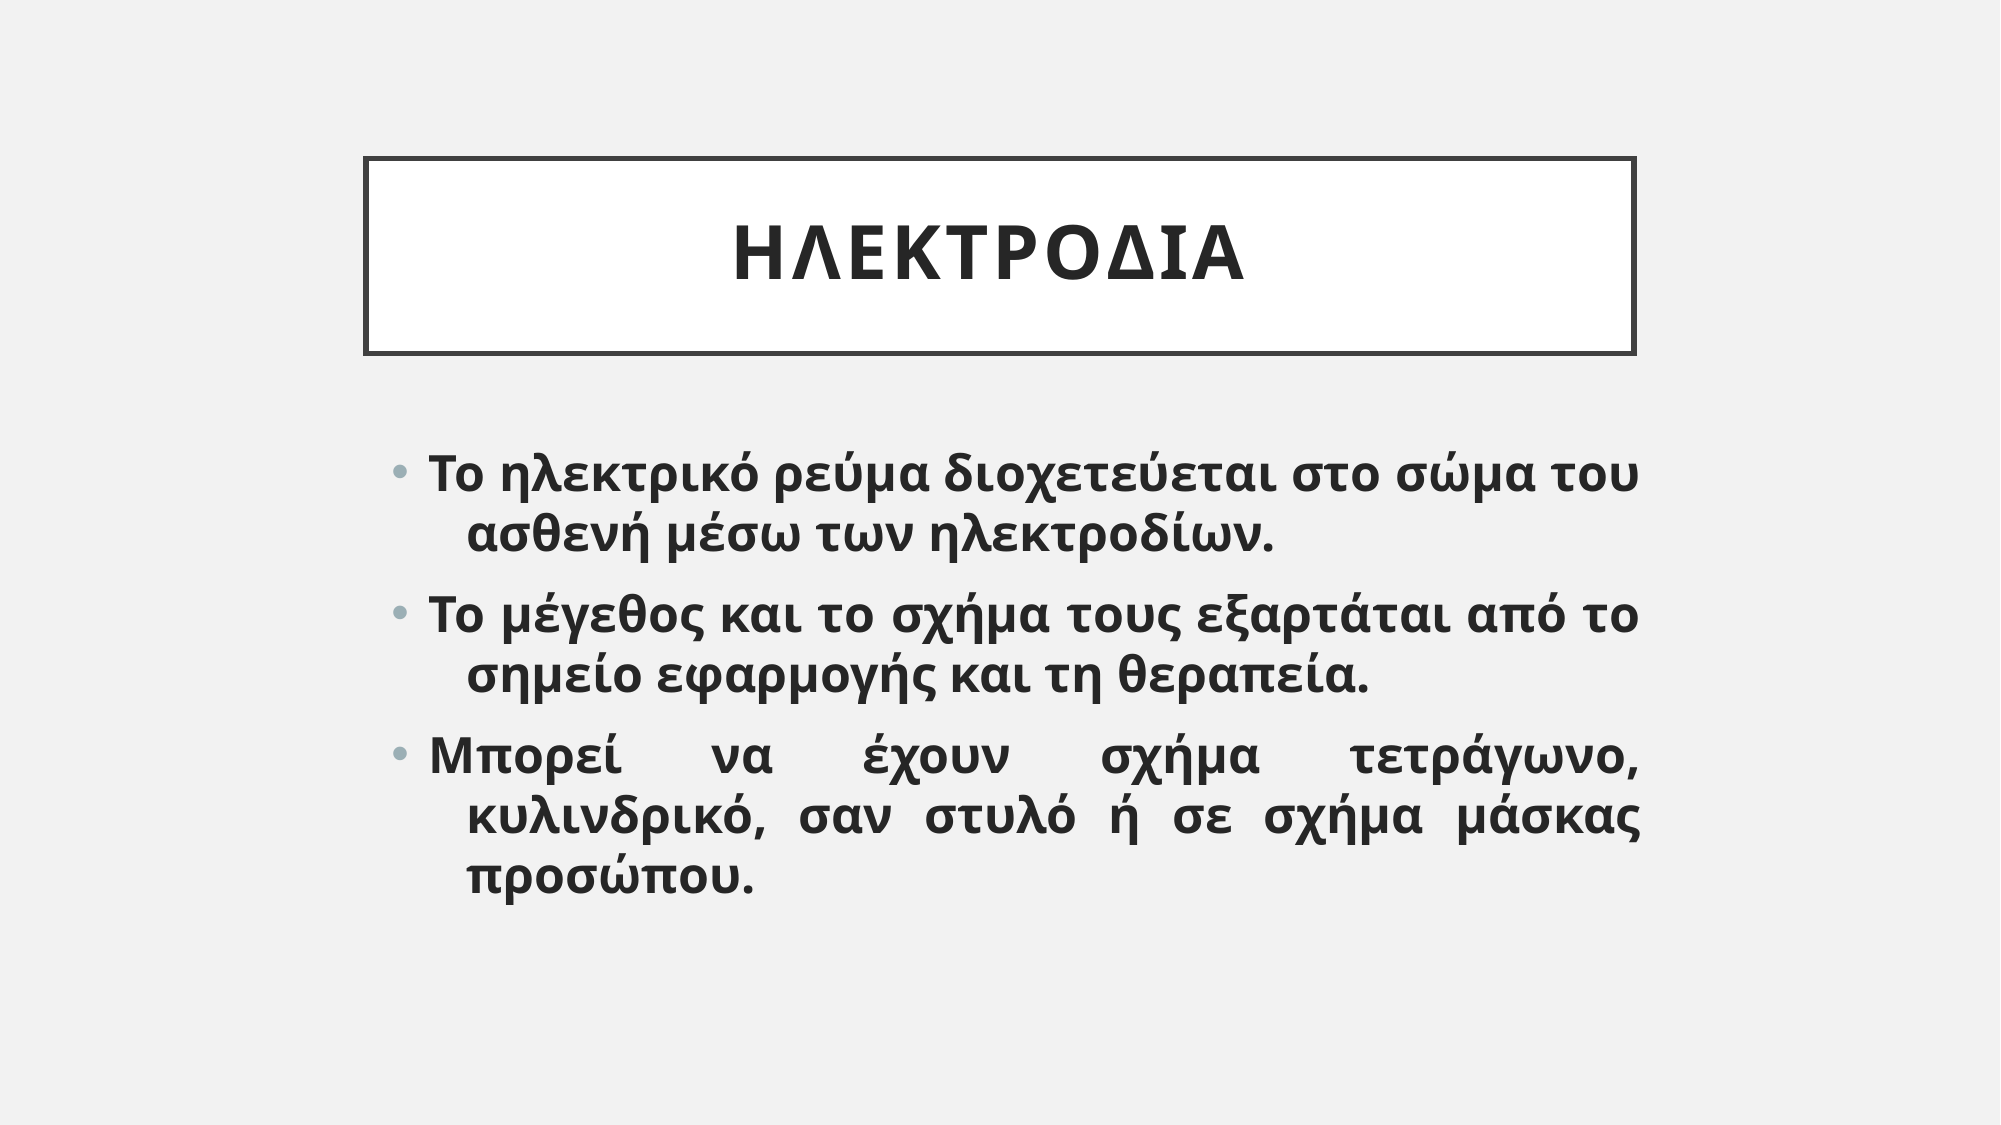

# Ηλεκτροδια
Το ηλεκτρικό ρεύμα διοχετεύεται στο σώμα του ασθενή μέσω των ηλεκτροδίων.
Το μέγεθος και το σχήμα τους εξαρτάται από το σημείο εφαρμογής και τη θεραπεία.
Μπορεί να έχουν σχήμα τετράγωνο, κυλινδρικό, σαν στυλό ή σε σχήμα μάσκας προσώπου.